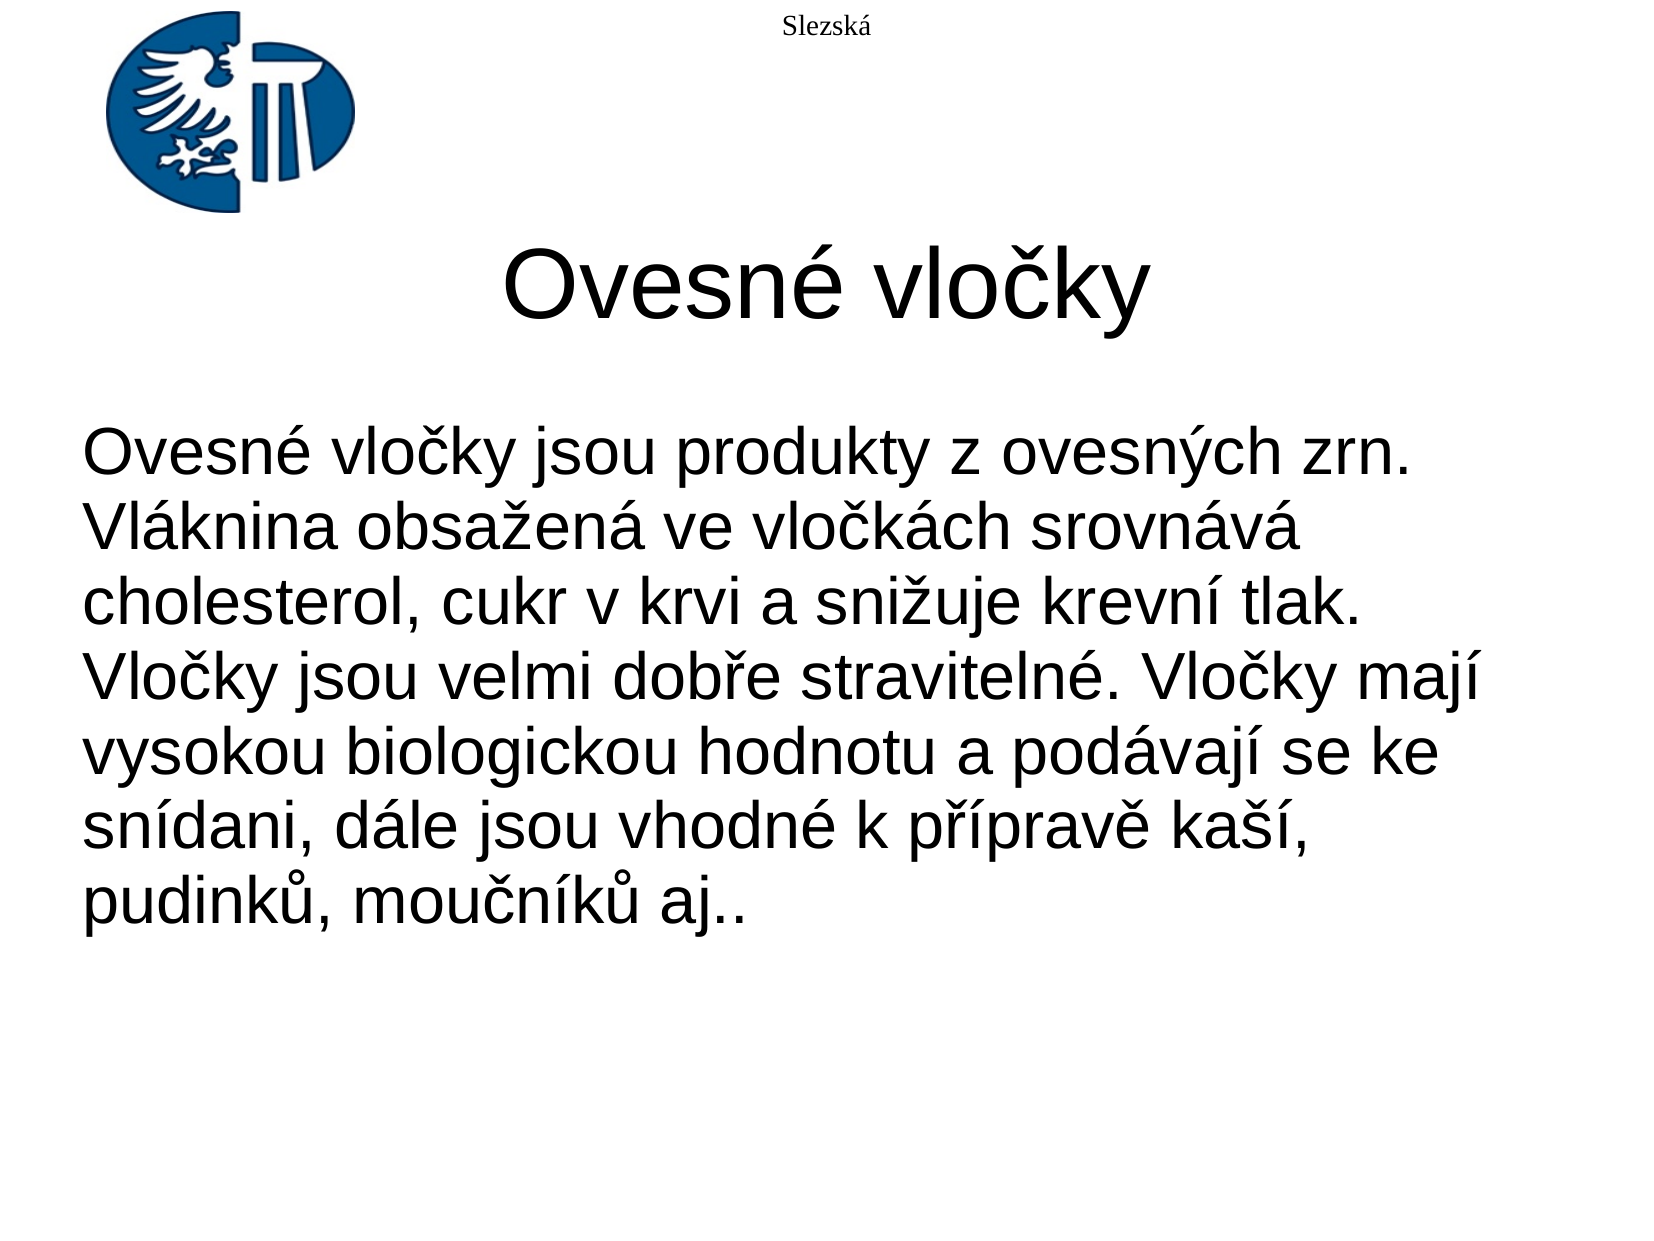

ahoj
# Ovesné vločky
Ovesné vločky jsou produkty z ovesných zrn. Vláknina obsažená ve vločkách srovnává cholesterol, cukr v krvi a snižuje krevní tlak. Vločky jsou velmi dobře stravitelné. Vločky mají vysokou biologickou hodnotu a podávají se ke snídani, dále jsou vhodné k přípravě kaší, pudinků, moučníků aj..